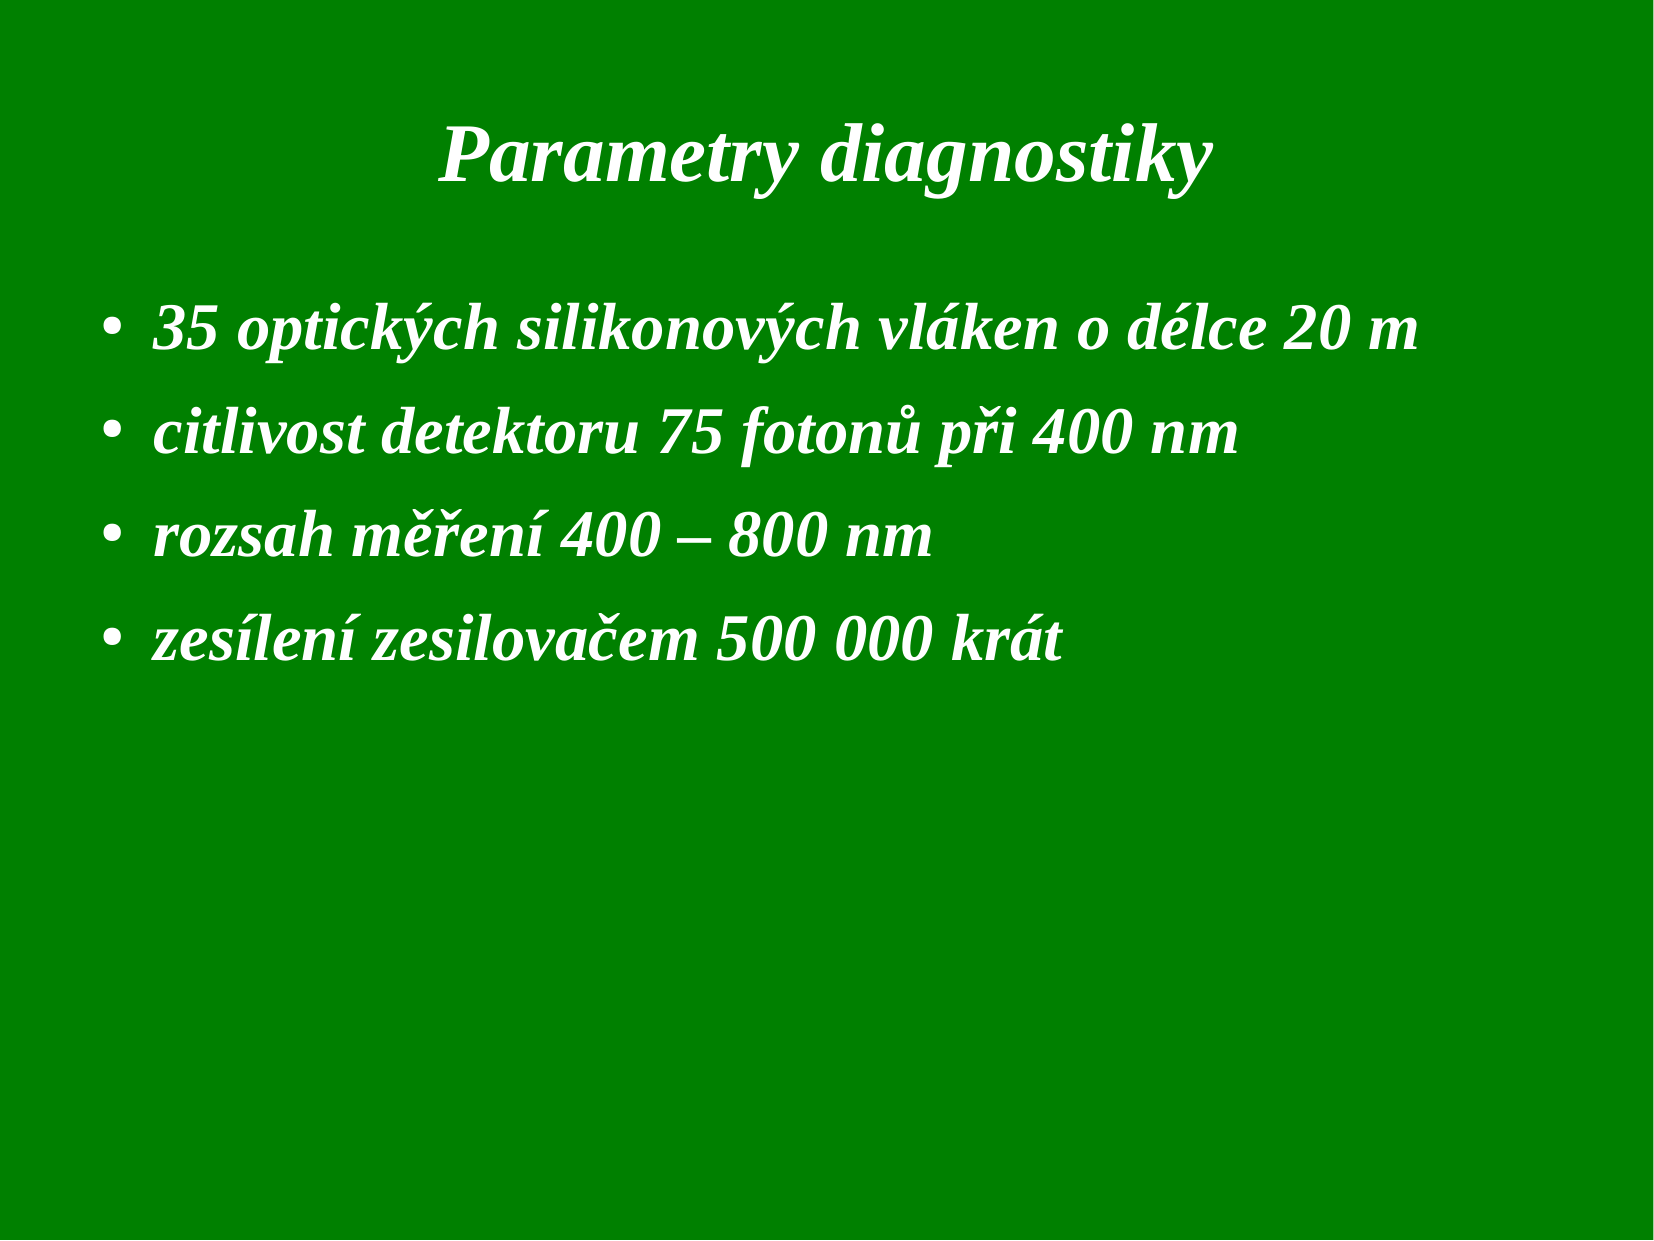

# Parametry diagnostiky
35 optických silikonových vláken o délce 20 m
citlivost detektoru 75 fotonů při 400 nm
rozsah měření 400 – 800 nm
zesílení zesilovačem 500 000 krát